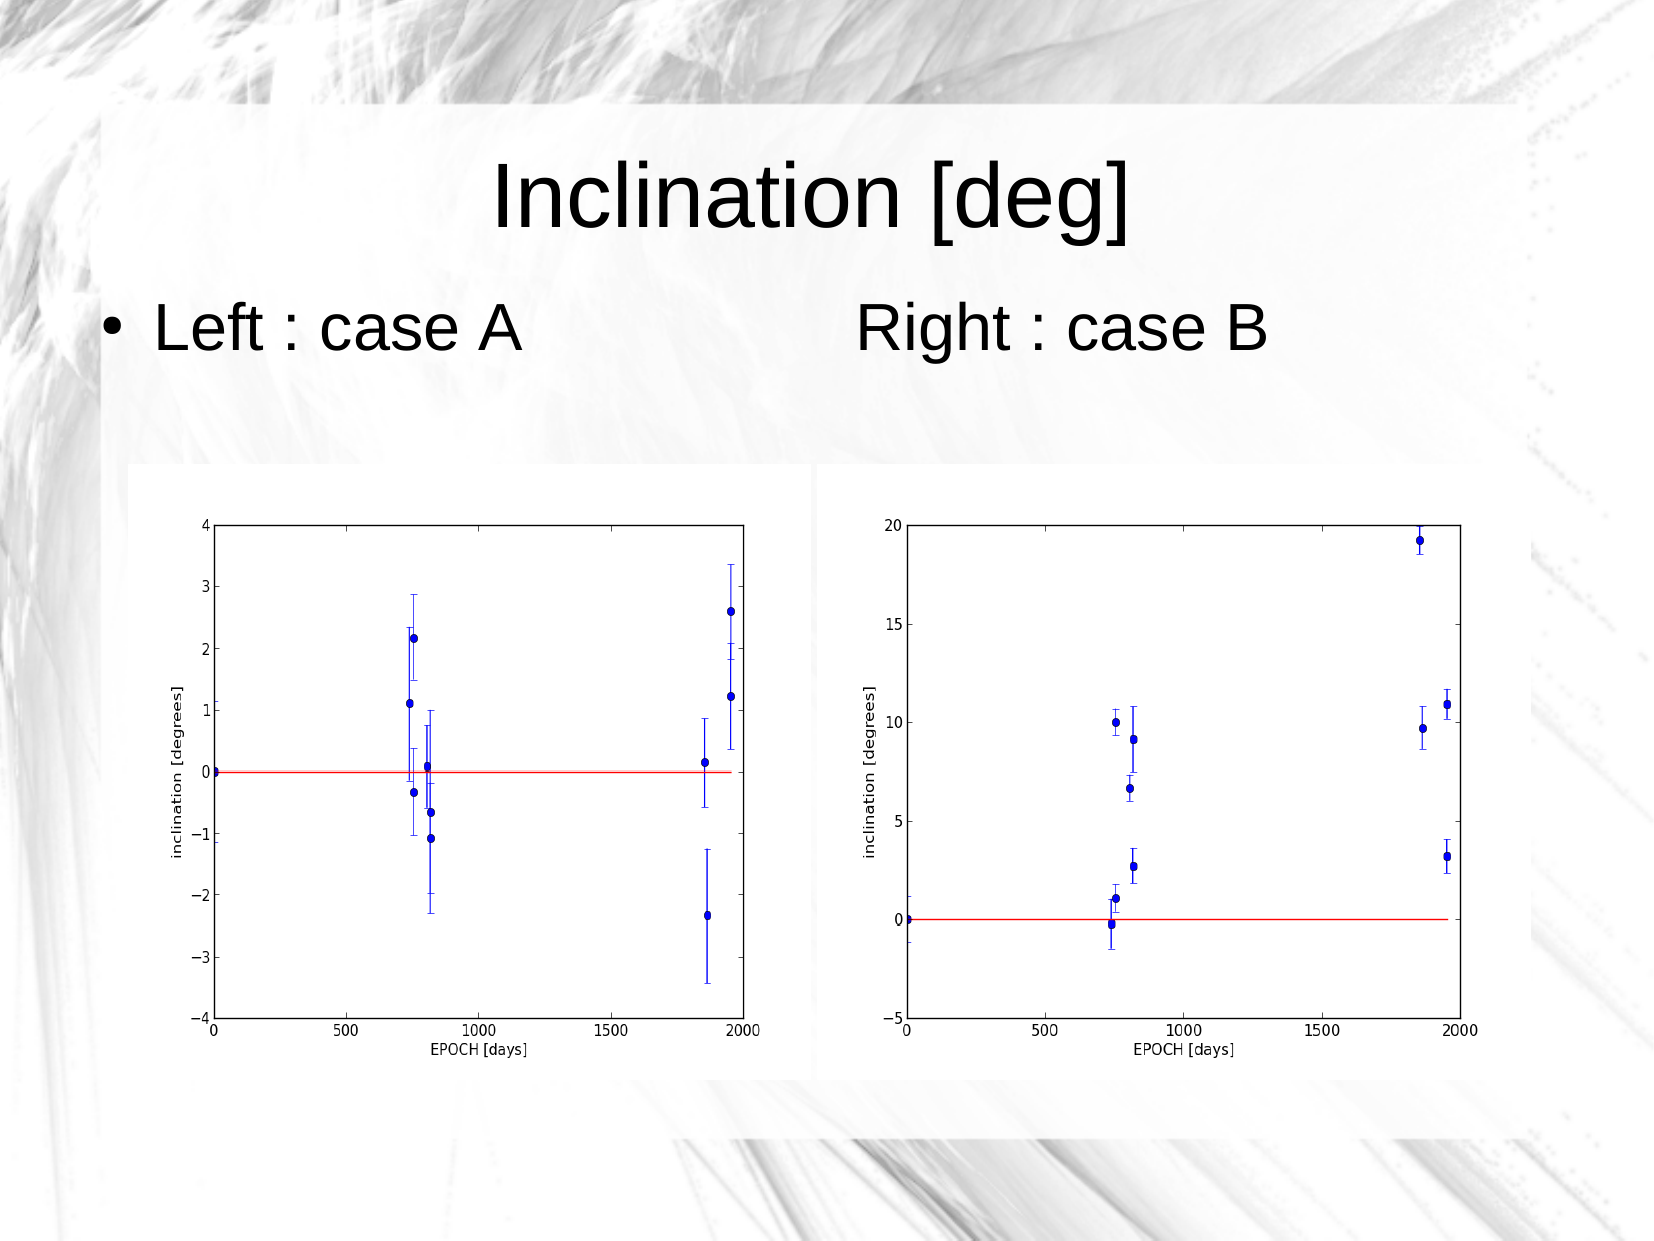

# Inclination [deg]
Left : case A Right : case B